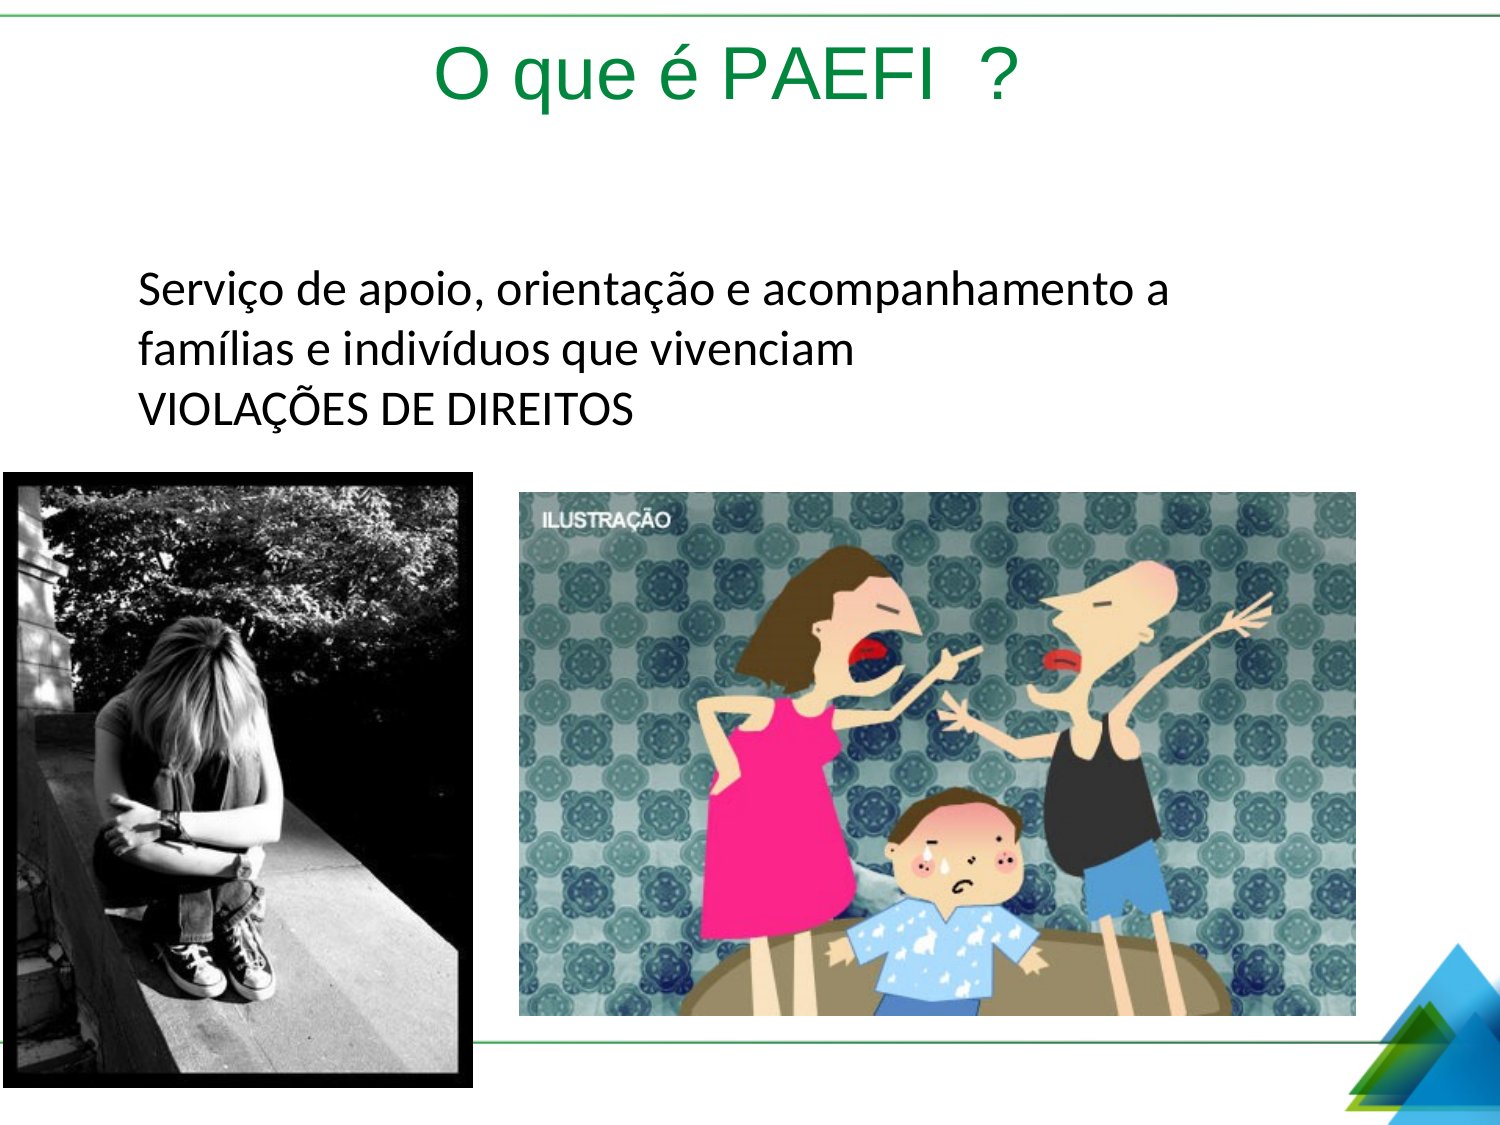

O que é PAEFI ?
#
Serviço de apoio, orientação e acompanhamento a
famílias e indivíduos que vivenciam
VIOLAÇÕES DE DIREITOS